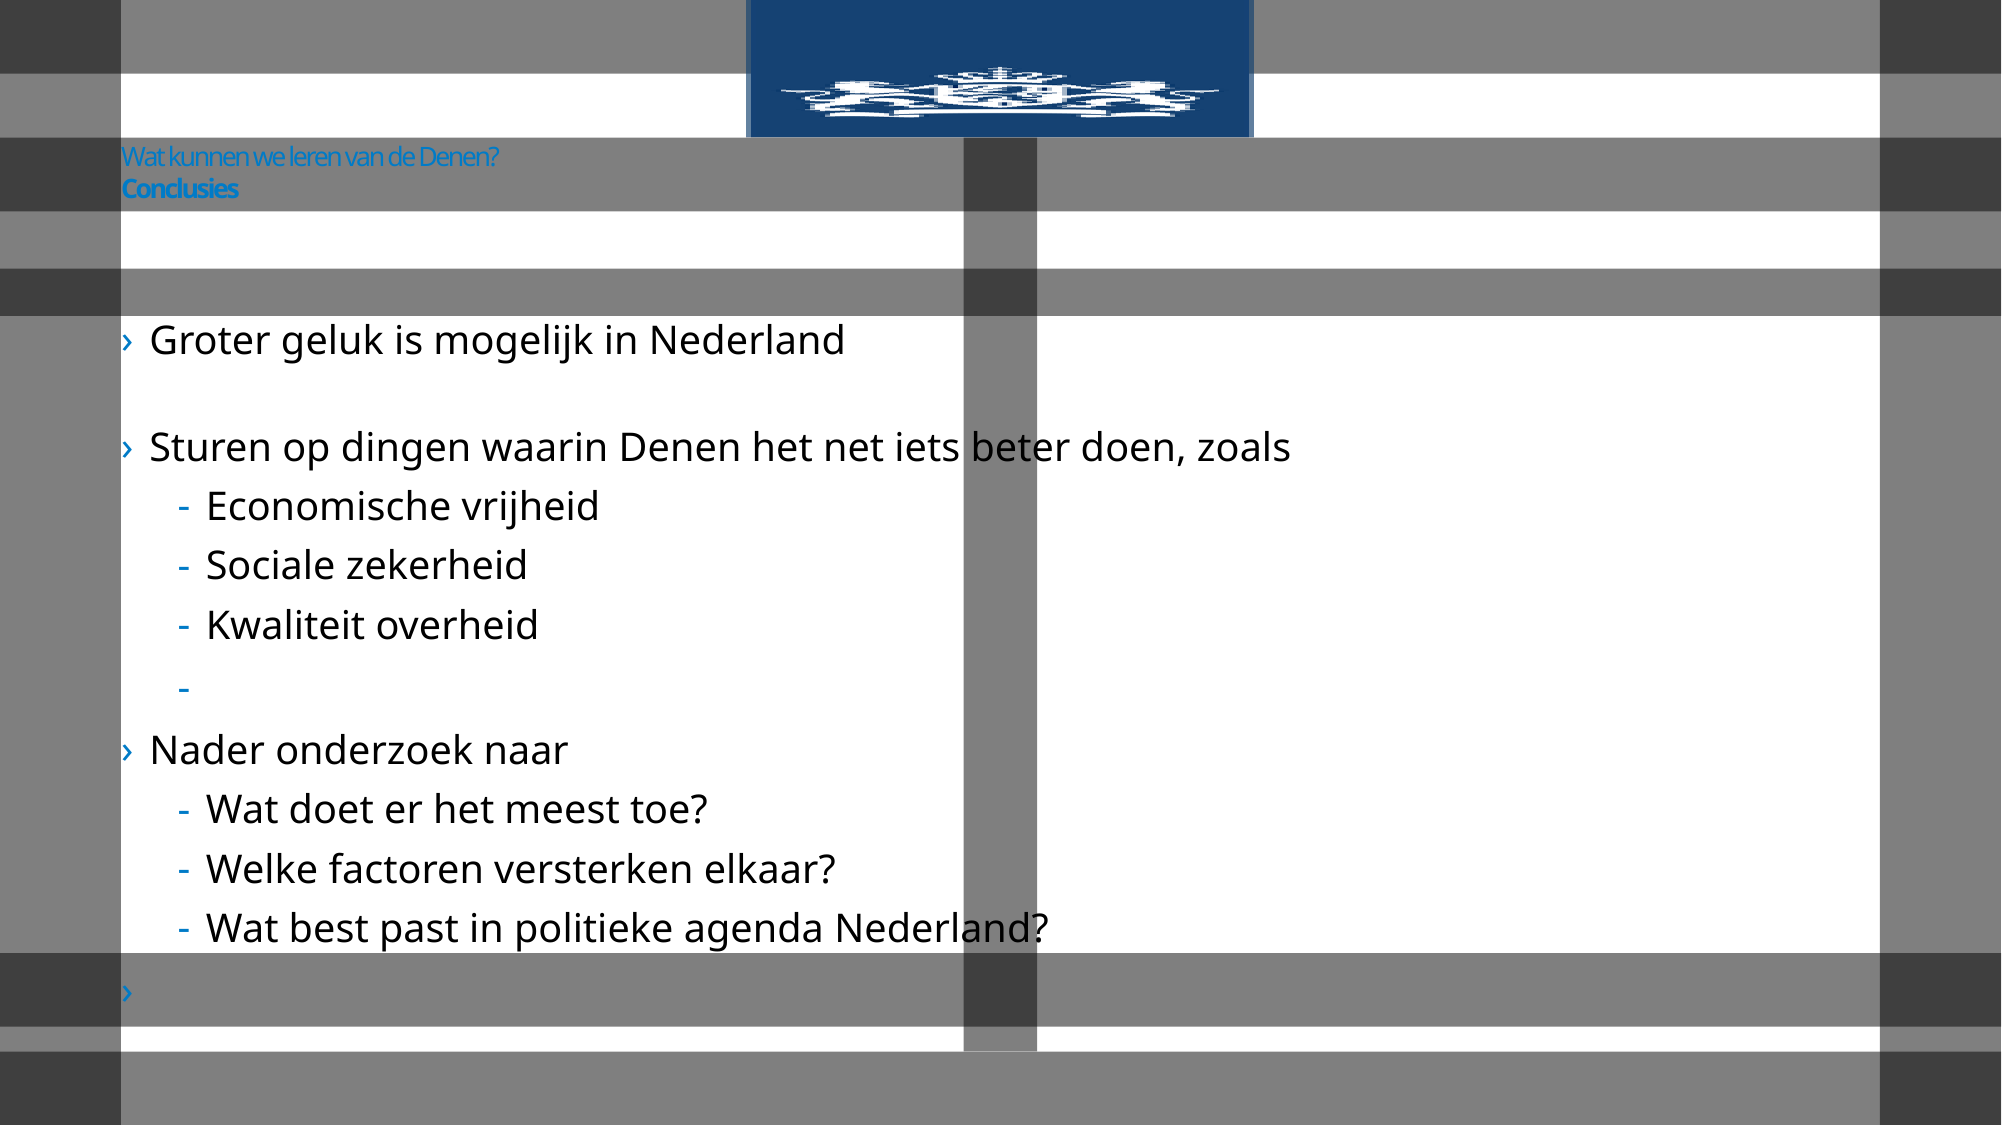

# Wat kunnen we leren van de Denen? Conclusies
Groter geluk is mogelijk in Nederland
Sturen op dingen waarin Denen het net iets beter doen, zoals
Economische vrijheid
Sociale zekerheid
Kwaliteit overheid
Nader onderzoek naar
Wat doet er het meest toe?
Welke factoren versterken elkaar?
Wat best past in politieke agenda Nederland?